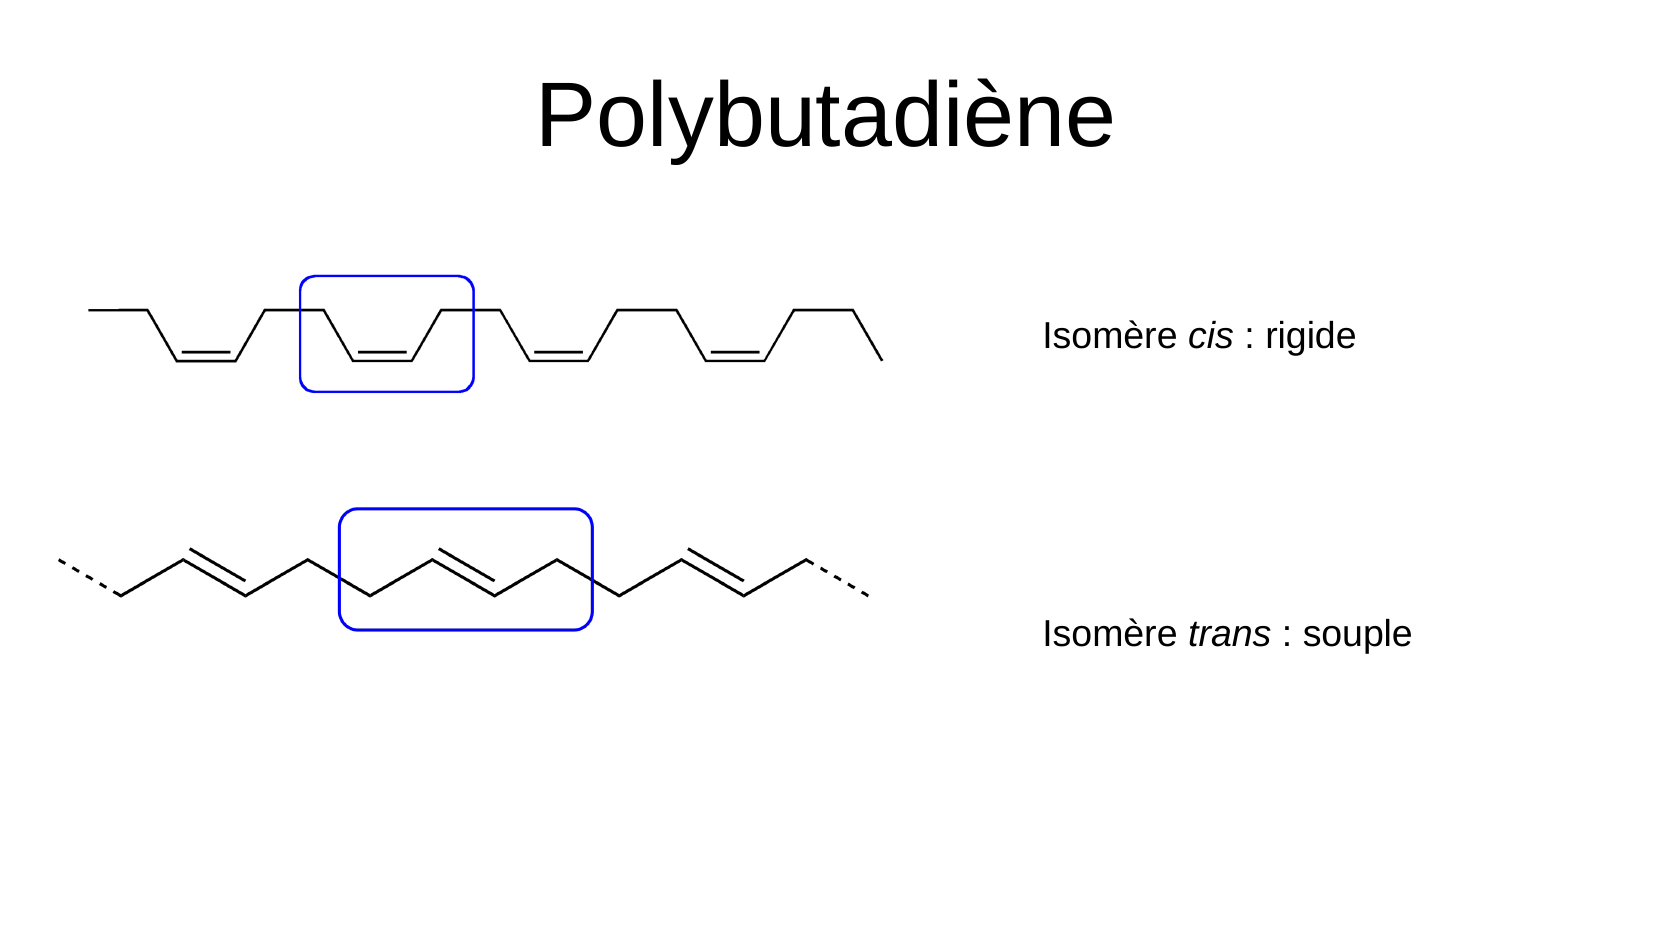

# Polybutadiène
Isomère cis : rigide
Isomère trans : souple